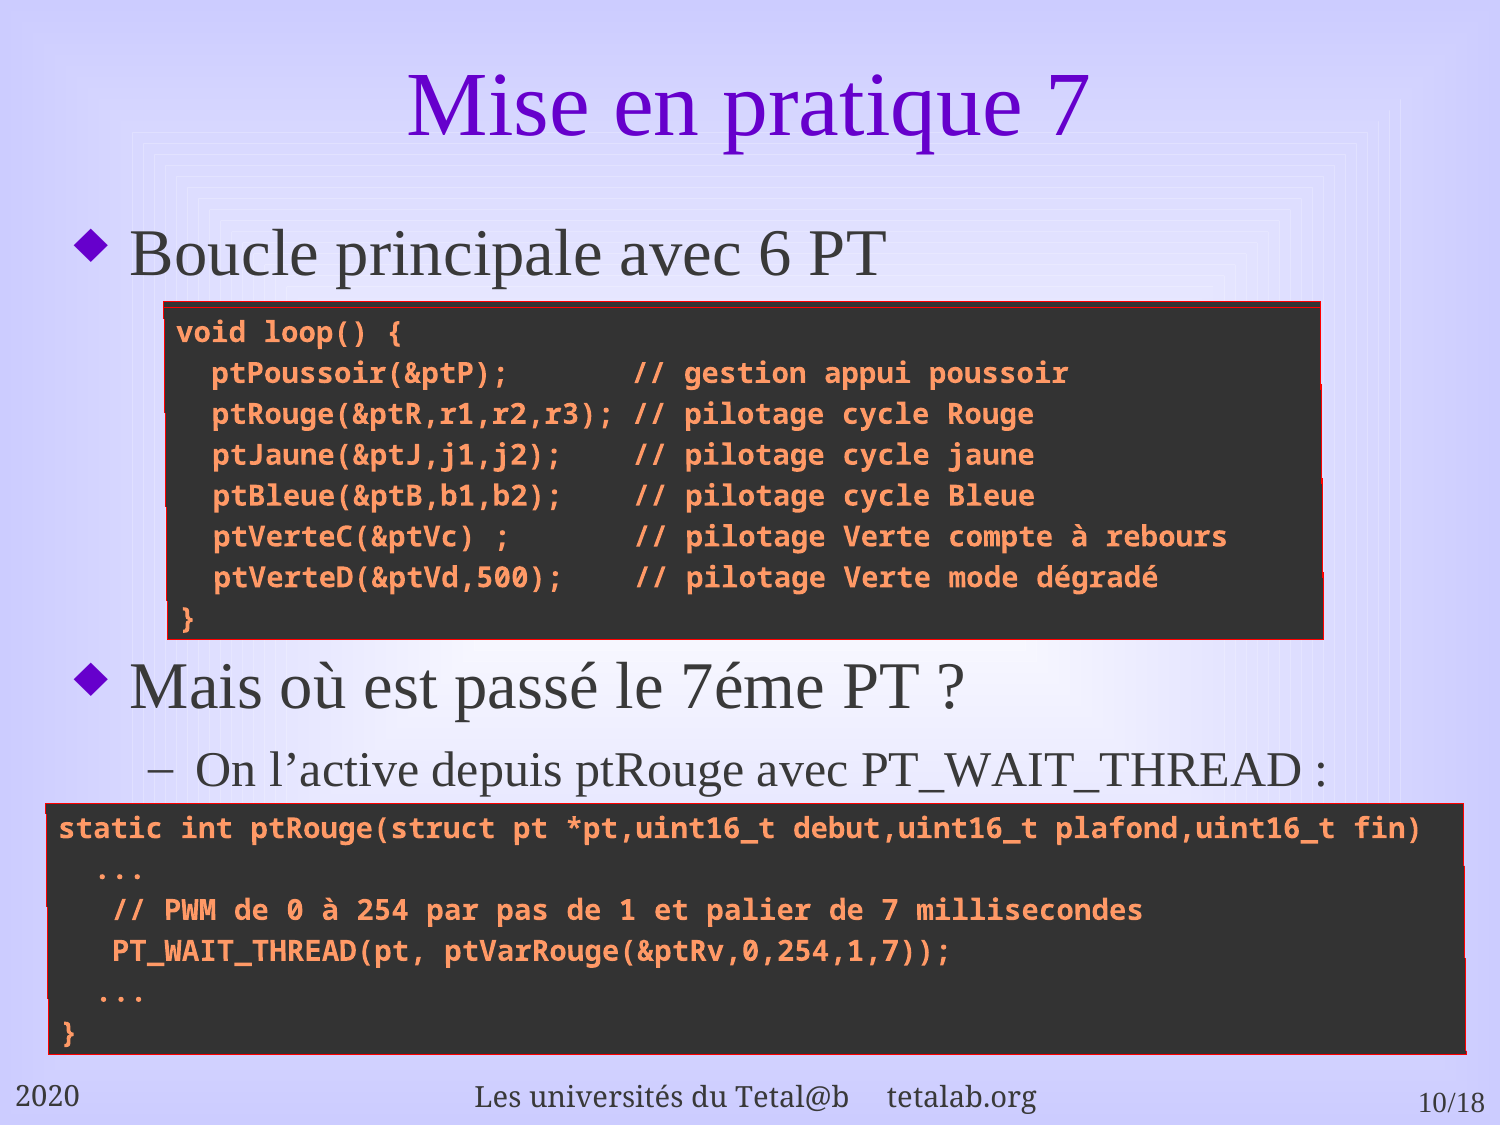

# Mise en pratique 7
Boucle principale avec 6 PT
Mais où est passé le 7éme PT ?
On l’active depuis ptRouge avec PT_WAIT_THREAD :
void loop() {
 ptPoussoir(&ptP); // gestion appui poussoir
 ptRouge(&ptR,r1,r2,r3); // pilotage cycle Rouge
 ptJaune(&ptJ,j1,j2); // pilotage cycle jaune
 ptBleue(&ptB,b1,b2); // pilotage cycle Bleue
 ptVerteC(&ptVc) ; // pilotage Verte compte à rebours
 ptVerteD(&ptVd,500); // pilotage Verte mode dégradé
}
void loop() {
 ptPoussoir(&ptP); // gestion appui poussoir
 ptRouge(&ptR,r1,r2,r3); // pilotage cycle Rouge
 ptJaune(&ptJ,j1,j2); // pilotage cycle jaune
 ptBleue(&ptB,b1,b2); // pilotage cycle Bleue
 ptVerteC(&ptVc) ; // pilotage Verte compte à rebours
 ptVerteD(&ptVd,500); // pilotage Verte mode dégradé
}
void loop() {
 ptPoussoir(&ptP); // gestion appui poussoir
 ptRouge(&ptR,r1,r2,r3); // pilotage cycle Rouge
 ptJaune(&ptJ,j1,j2); // pilotage cycle jaune
 ptBleue(&ptB,b1,b2); // pilotage cycle Bleue
 ptVerteC(&ptVc) ; // pilotage Verte compte à rebours
 ptVerteD(&ptVd,500); // pilotage Verte mode dégradé
}
static int ptRouge(struct pt *pt,uint16_t debut,uint16_t plafond,uint16_t fin)
 ...
 // PWM de 0 à 254 par pas de 1 et palier de 7 millisecondes
 PT_WAIT_THREAD(pt, ptVarRouge(&ptRv,0,254,1,7));
 ...
}
2020
Les universités du Tetal@b tetalab.org
10